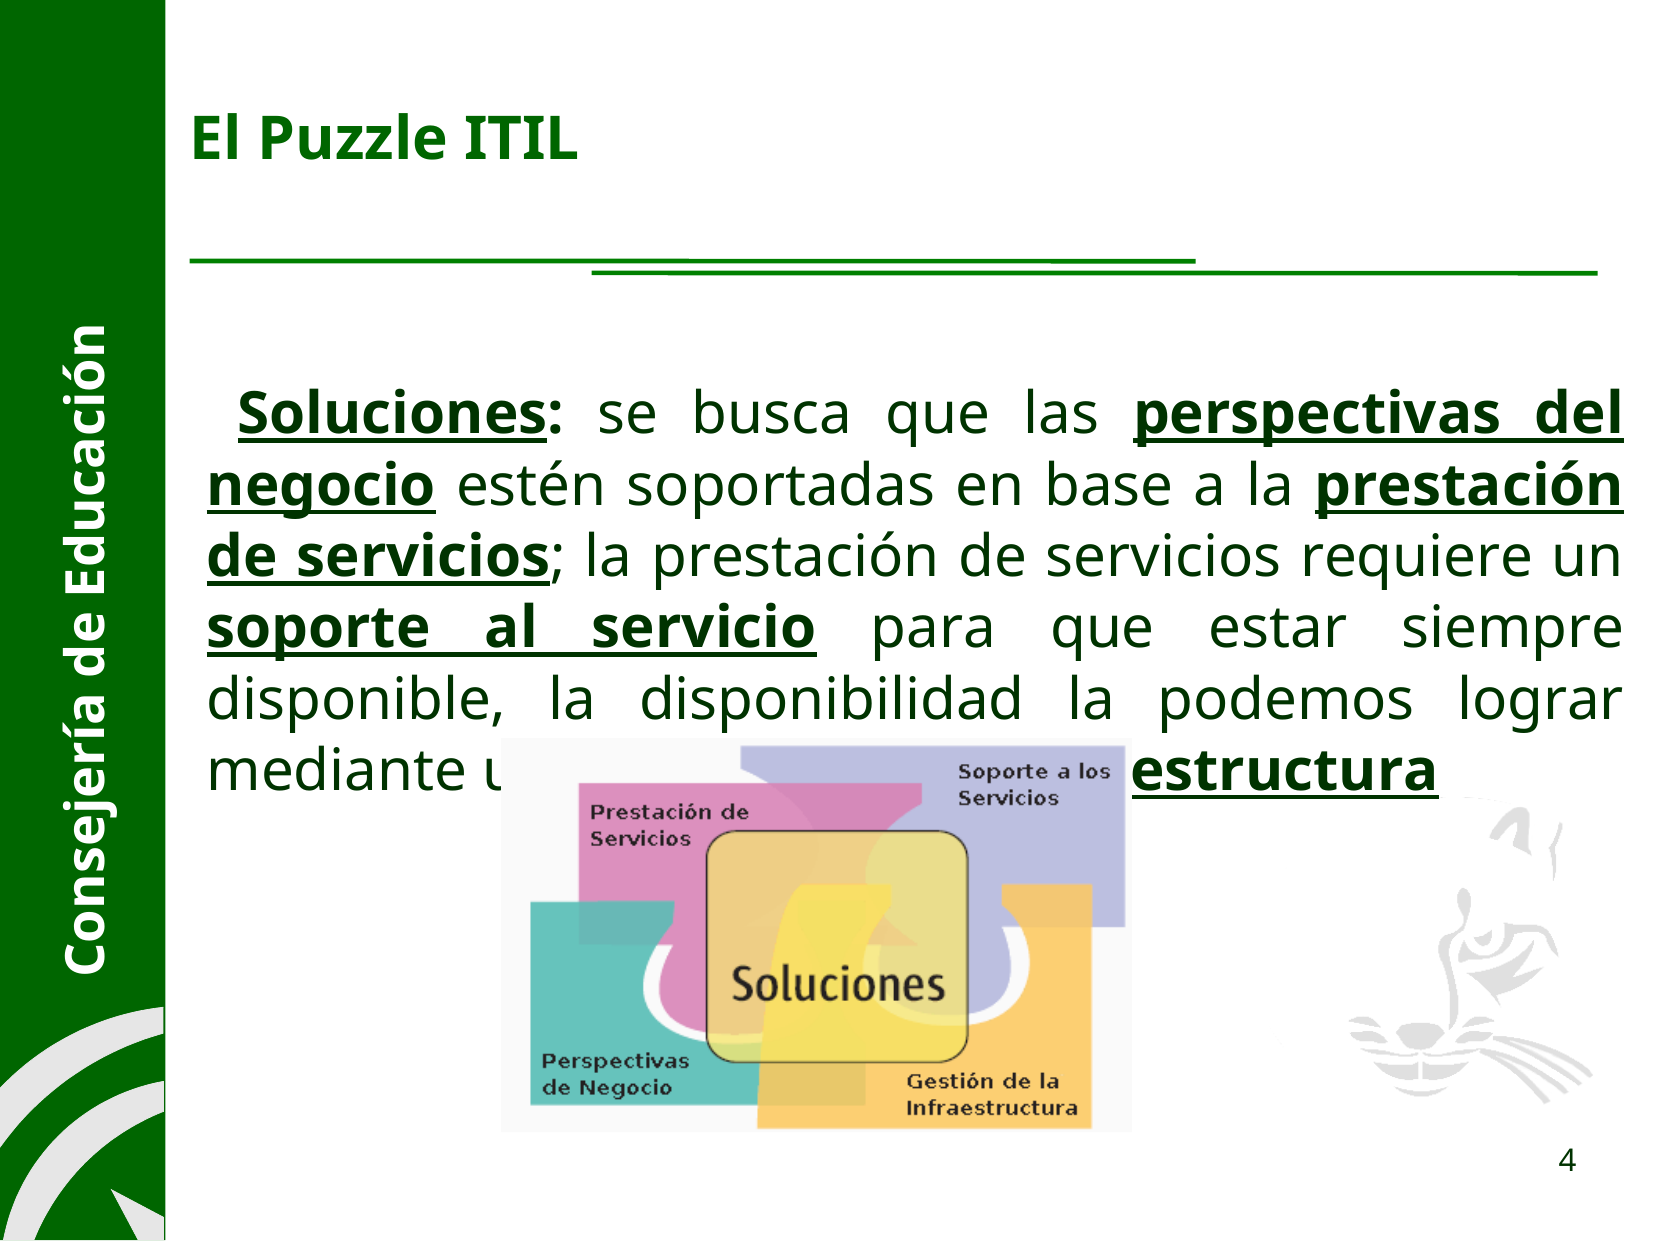

# El Puzzle ITIL
 Soluciones: se busca que las perspectivas del negocio estén soportadas en base a la prestación de servicios; la prestación de servicios requiere un soporte al servicio para que estar siempre disponible, la disponibilidad la podemos lograr mediante una gestión de la infraestructura
4